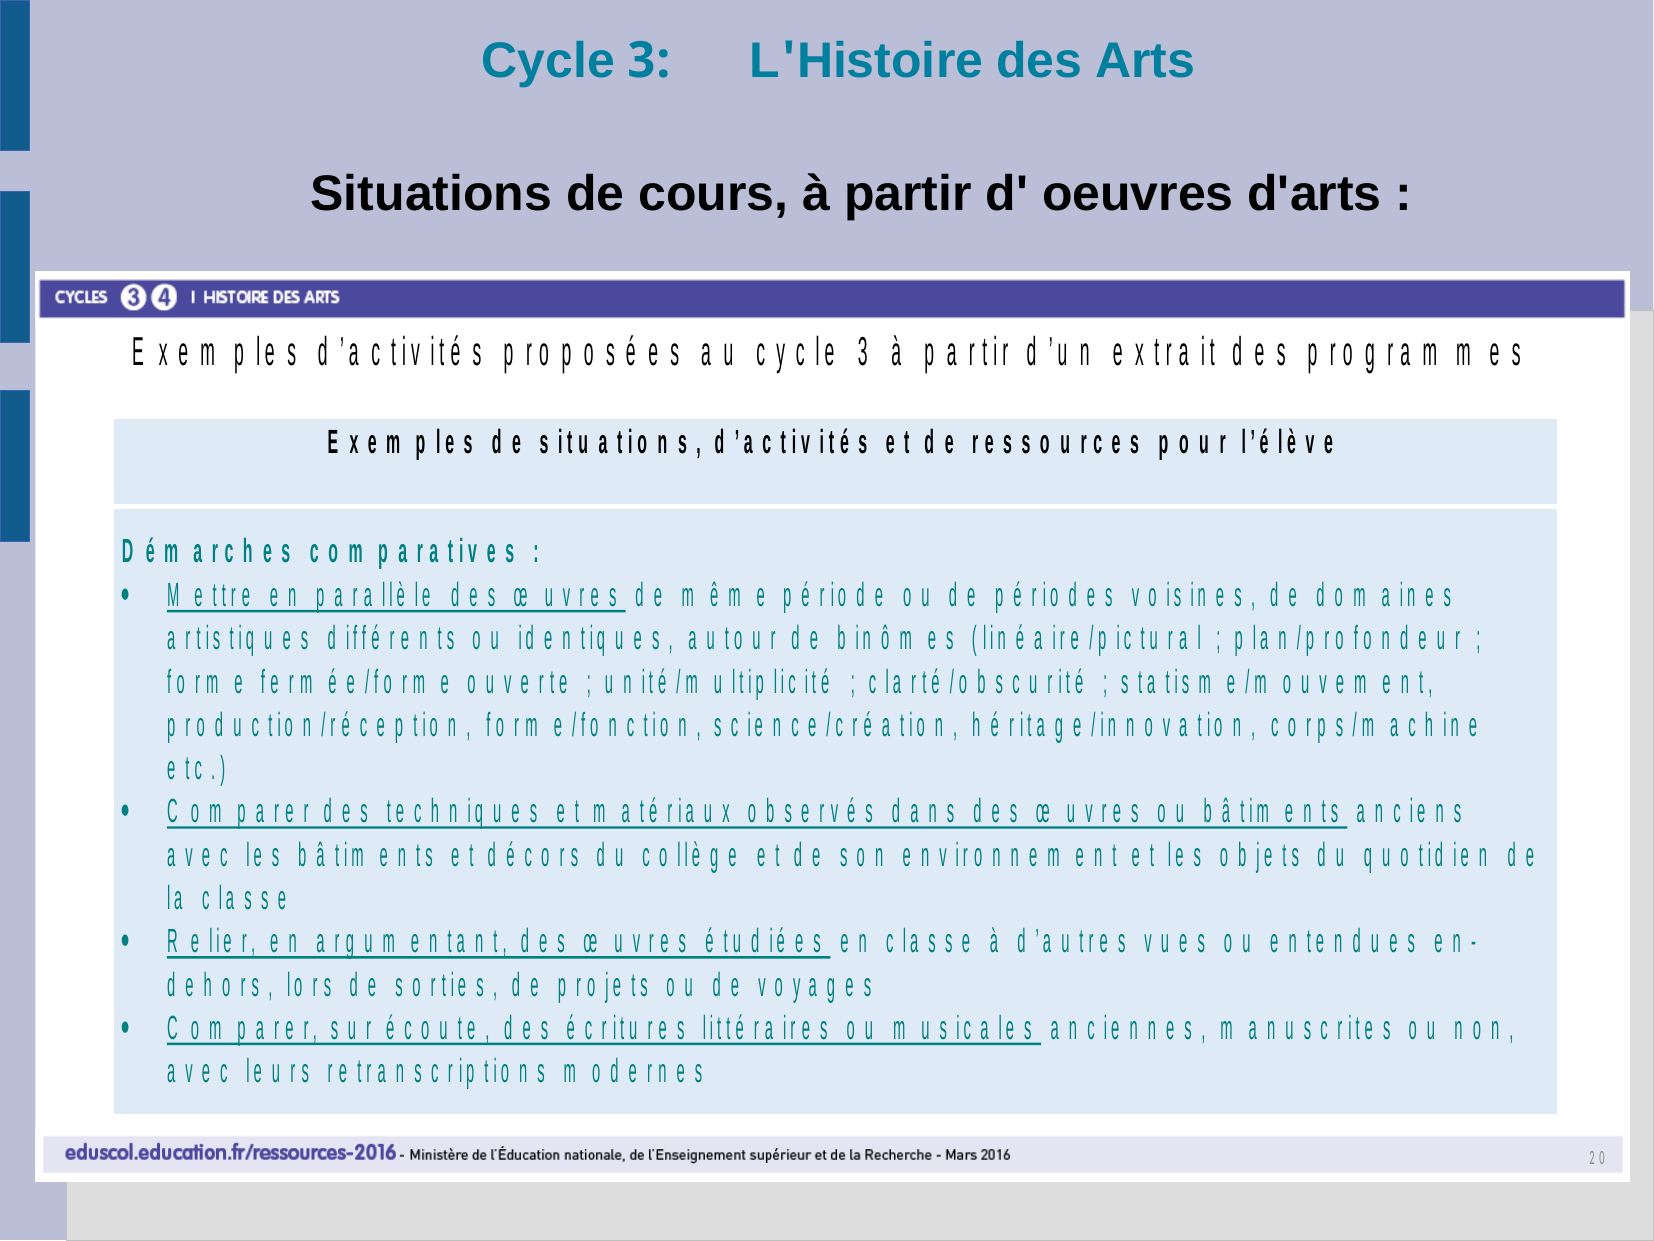

# Cycle 3: L'Histoire des Arts
Situations de cours, à partir d' oeuvres d'arts :